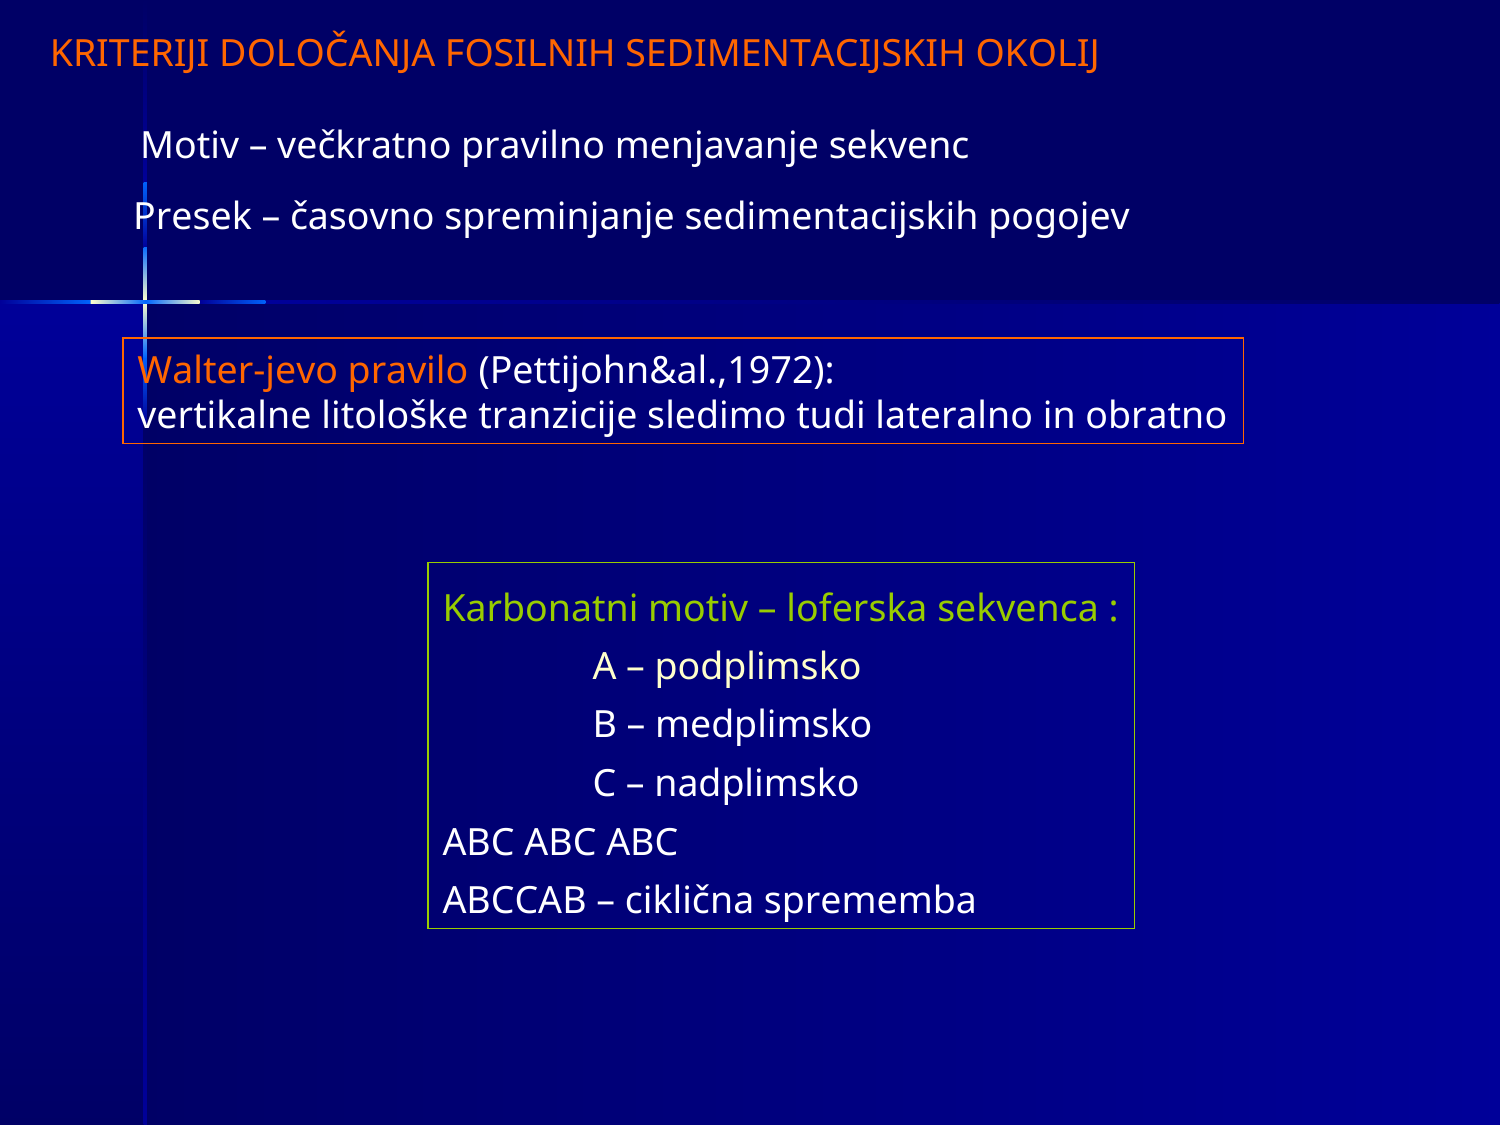

KRITERIJI DOLOČANJA FOSILNIH SEDIMENTACIJSKIH OKOLIJ
Motiv – večkratno pravilno menjavanje sekvenc
Presek – časovno spreminjanje sedimentacijskih pogojev
Walter-jevo pravilo (Pettijohn&al.,1972):
vertikalne litološke tranzicije sledimo tudi lateralno in obratno
Karbonatni motiv – loferska sekvenca :
	A – podplimsko
	B – medplimsko
	C – nadplimsko
ABC ABC ABC
ABCCAB – ciklična sprememba